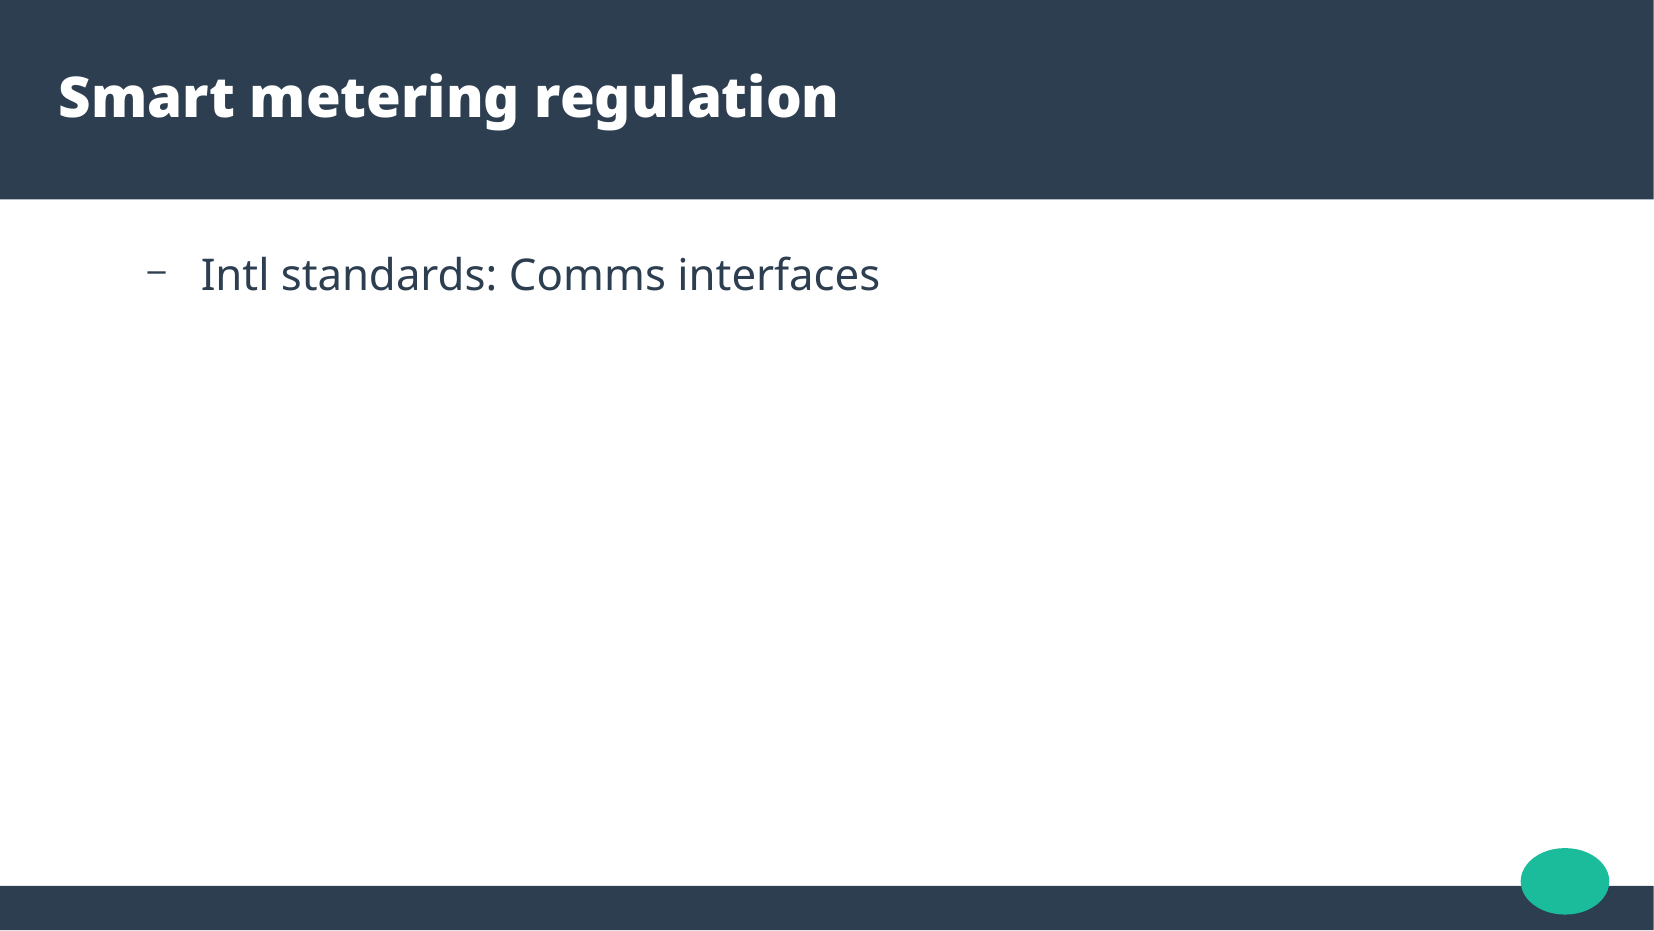

# Smart metering regulation
Intl standards: Comms interfaces